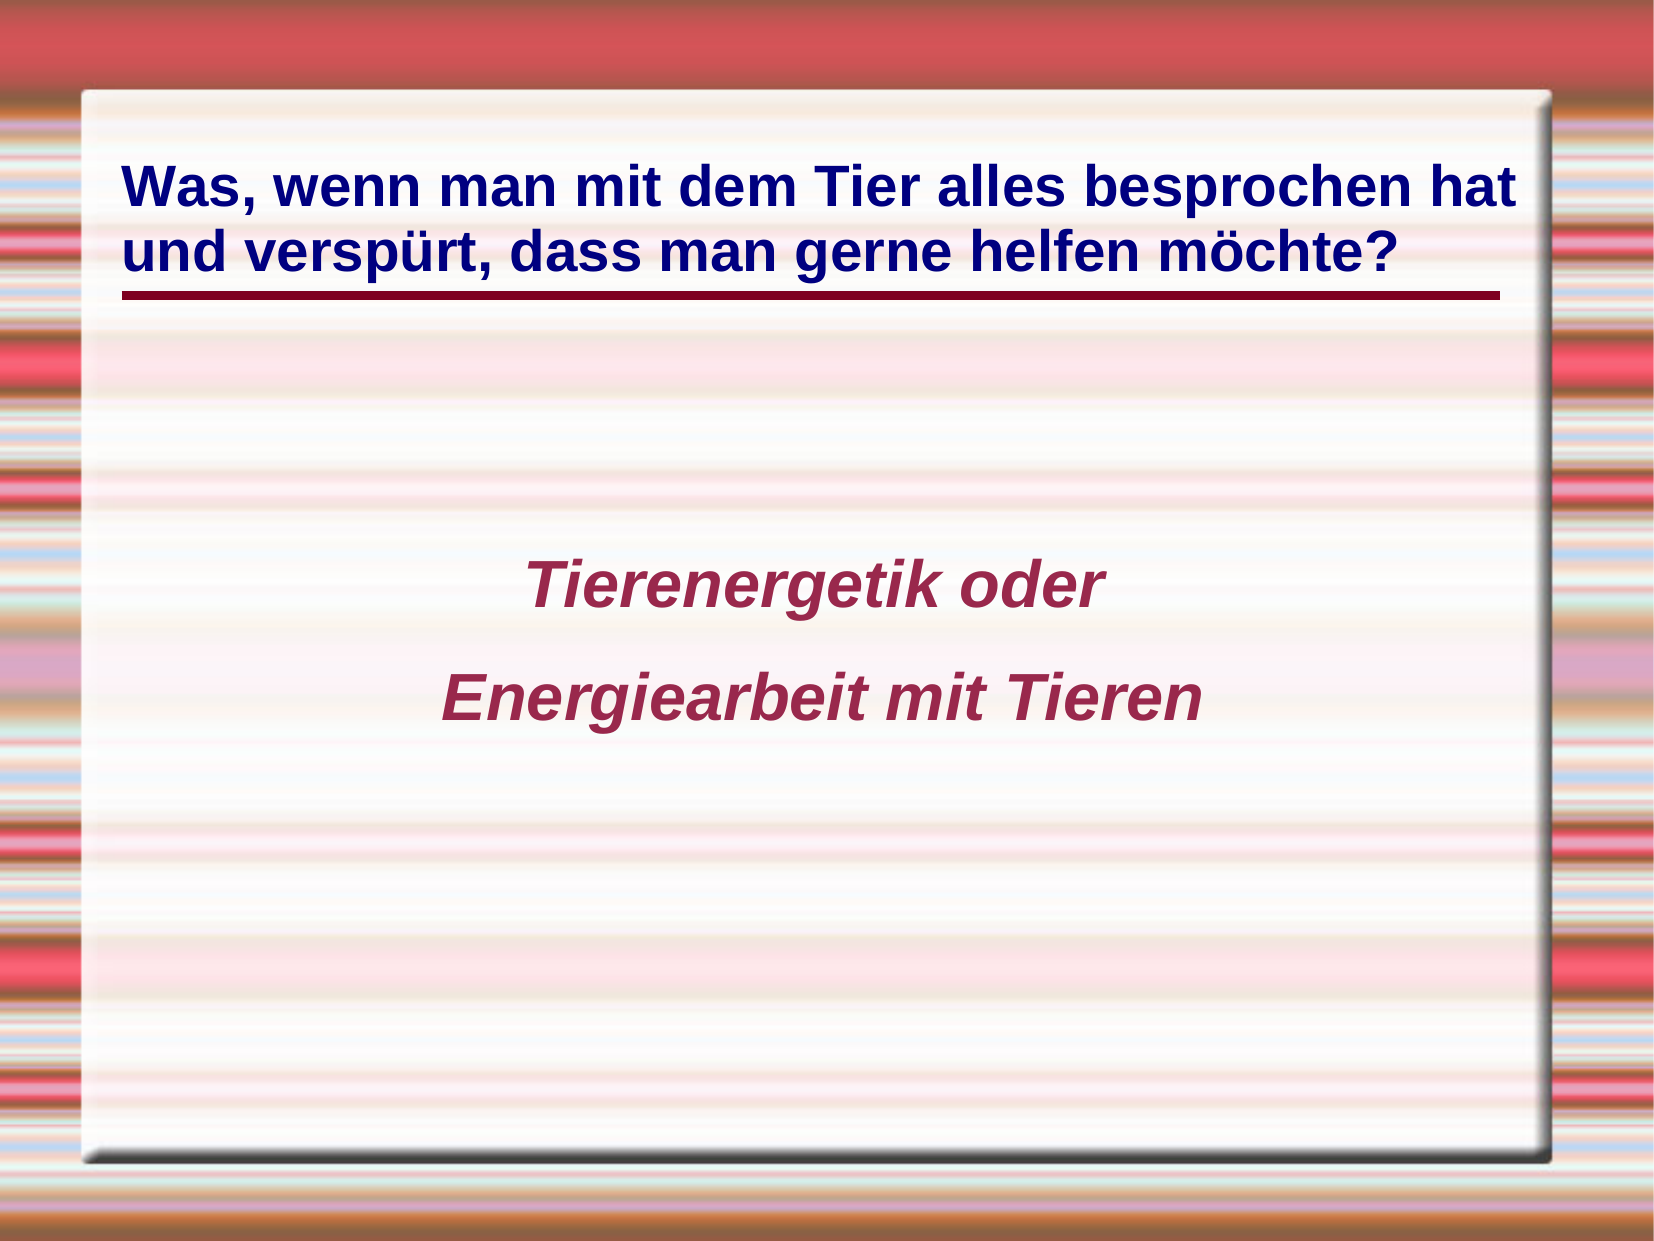

# Was, wenn man mit dem Tier alles besprochen hat und verspürt, dass man gerne helfen möchte?
Tierenergetik oder
Energiearbeit mit Tieren